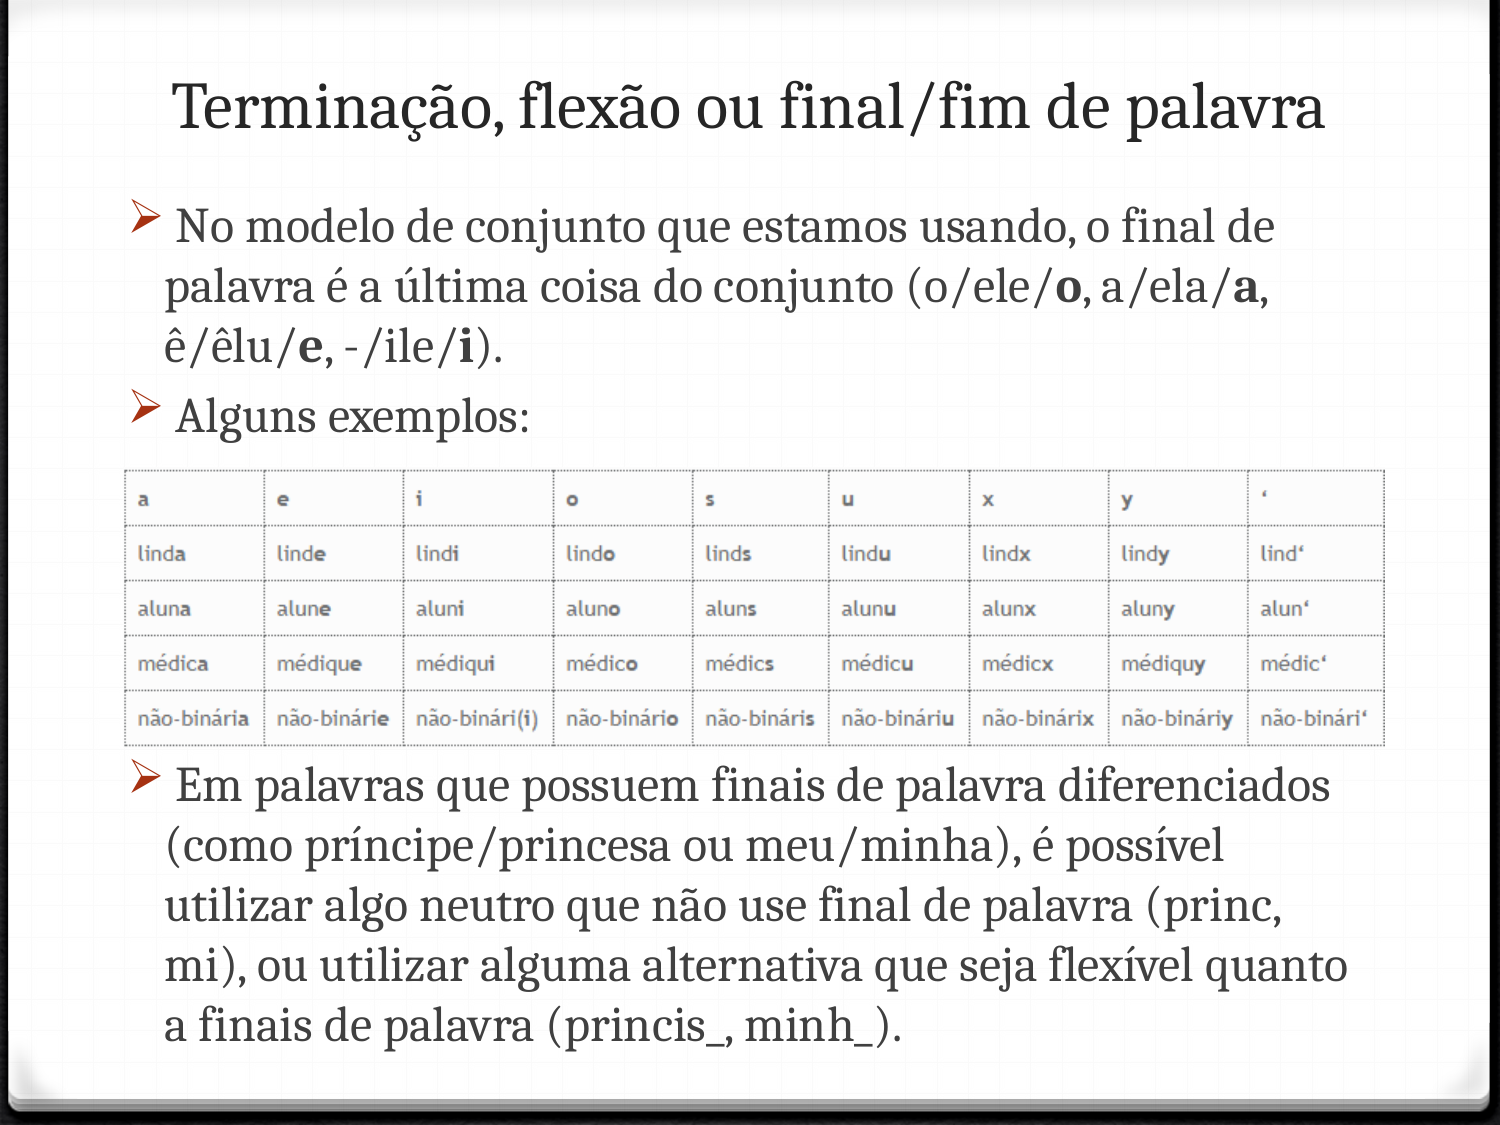

# Terminação, flexão ou final/fim de palavra
 No modelo de conjunto que estamos usando, o final de palavra é a última coisa do conjunto (o/ele/o, a/ela/a, ê/êlu/e, -/ile/i).
 Alguns exemplos:
 Em palavras que possuem finais de palavra diferenciados (como príncipe/princesa ou meu/minha), é possível utilizar algo neutro que não use final de palavra (princ, mi), ou utilizar alguma alternativa que seja flexível quanto a finais de palavra (princis_, minh_).